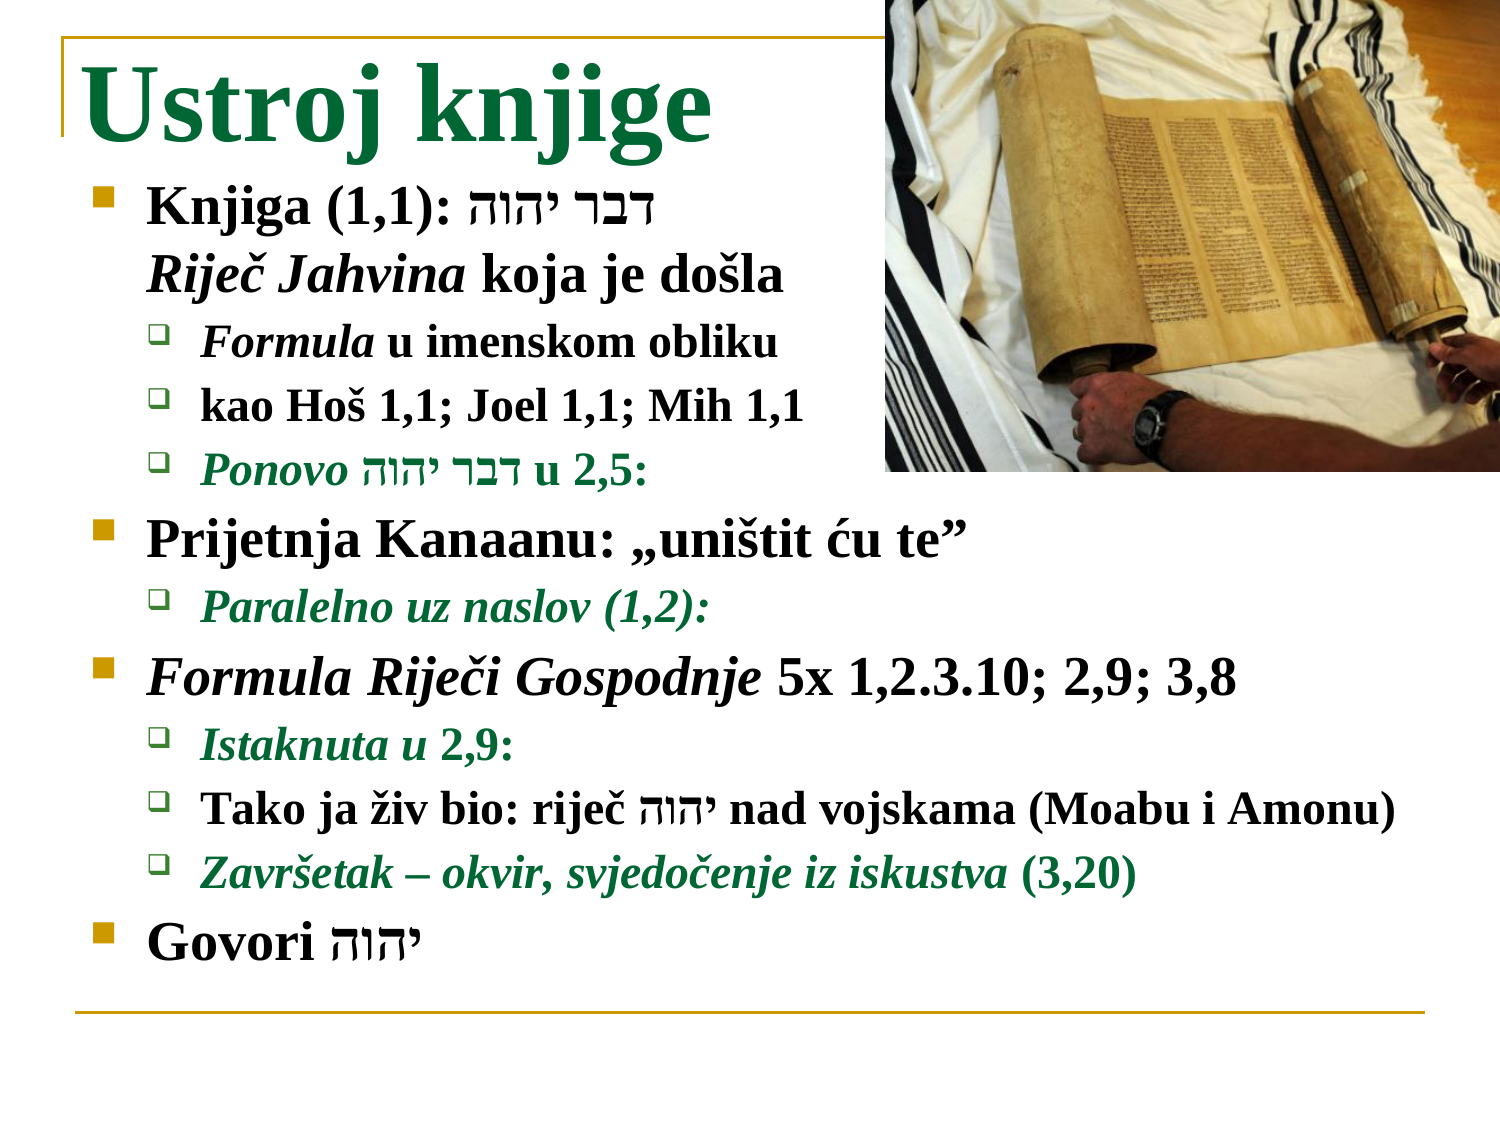

# Ustroj knjige
Knjiga (1,1): דבר יהוה
Riječ Jahvina koja je došla
Formula u imenskom obliku
kao Hoš 1,1; Joel 1,1; Mih 1,1
Ponovo דבר יהוה u 2,5:
Prijetnja Kanaanu: „uništit ću te”
Paralelno uz naslov (1,2):
Formula Riječi Gospodnje 5x 1,2.3.10; 2,9; 3,8
Istaknuta u 2,9:
Tako ja živ bio: riječ יהוה nad vojskama (Moabu i Amonu)
Završetak – okvir, svjedočenje iz iskustva (3,20)
Govori יהוה